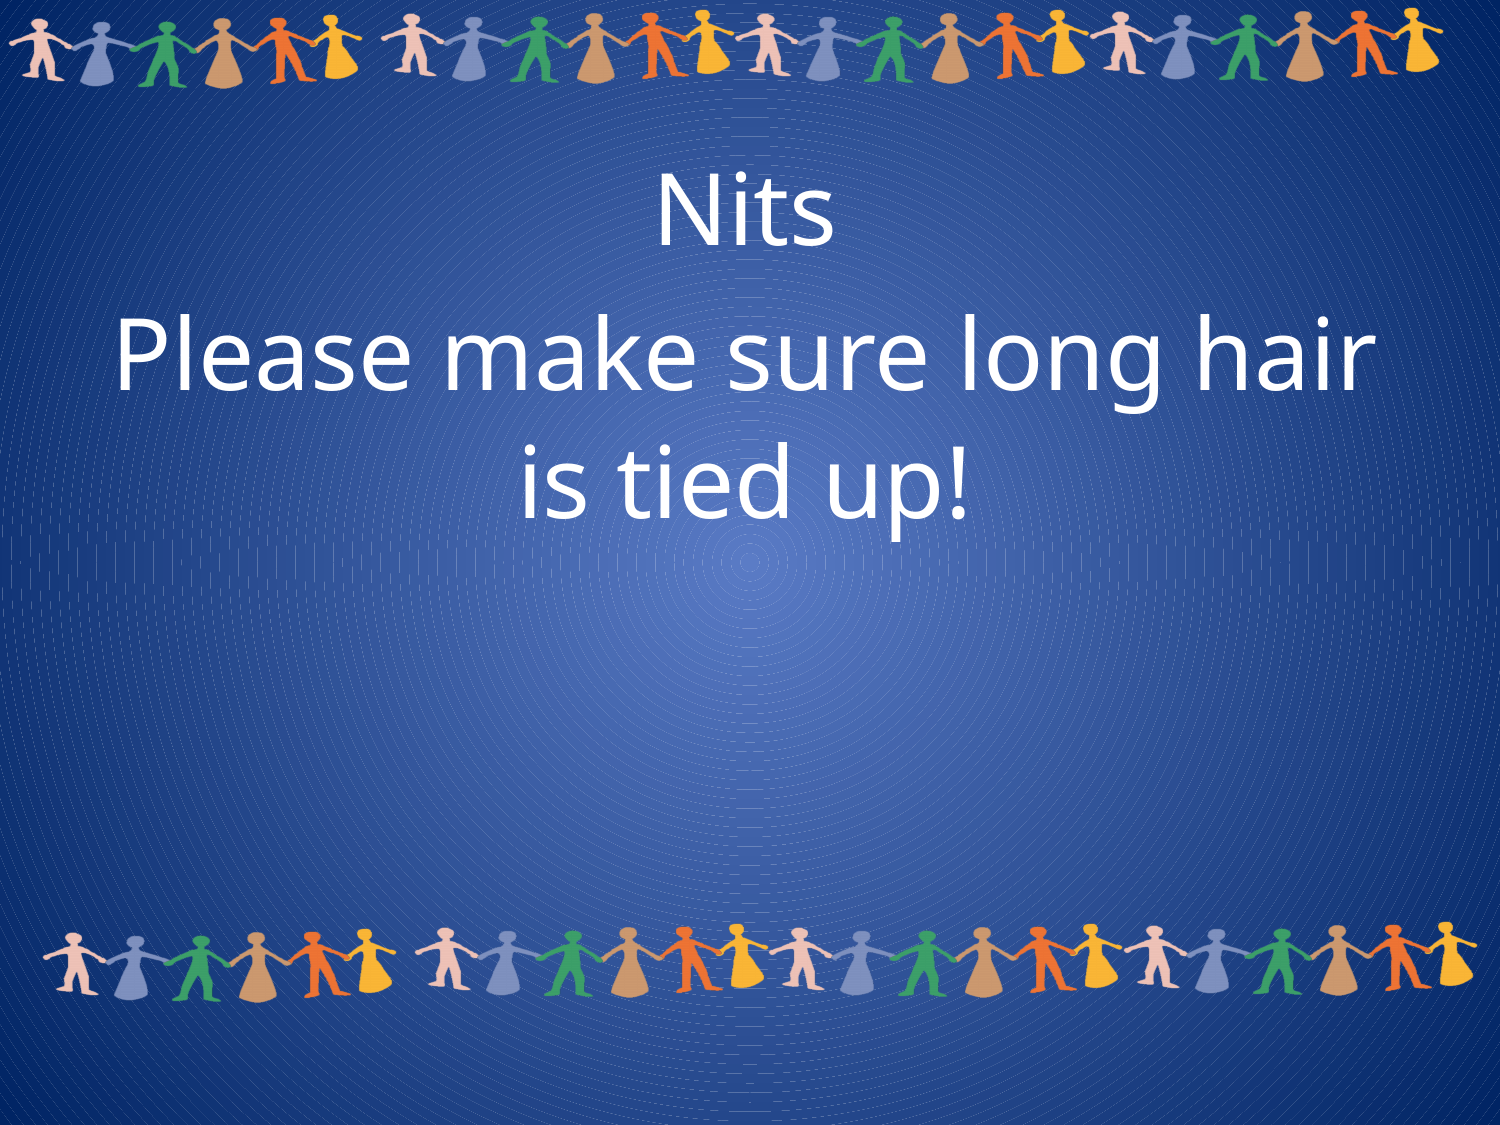

Nits
Please make sure long hair is tied up!